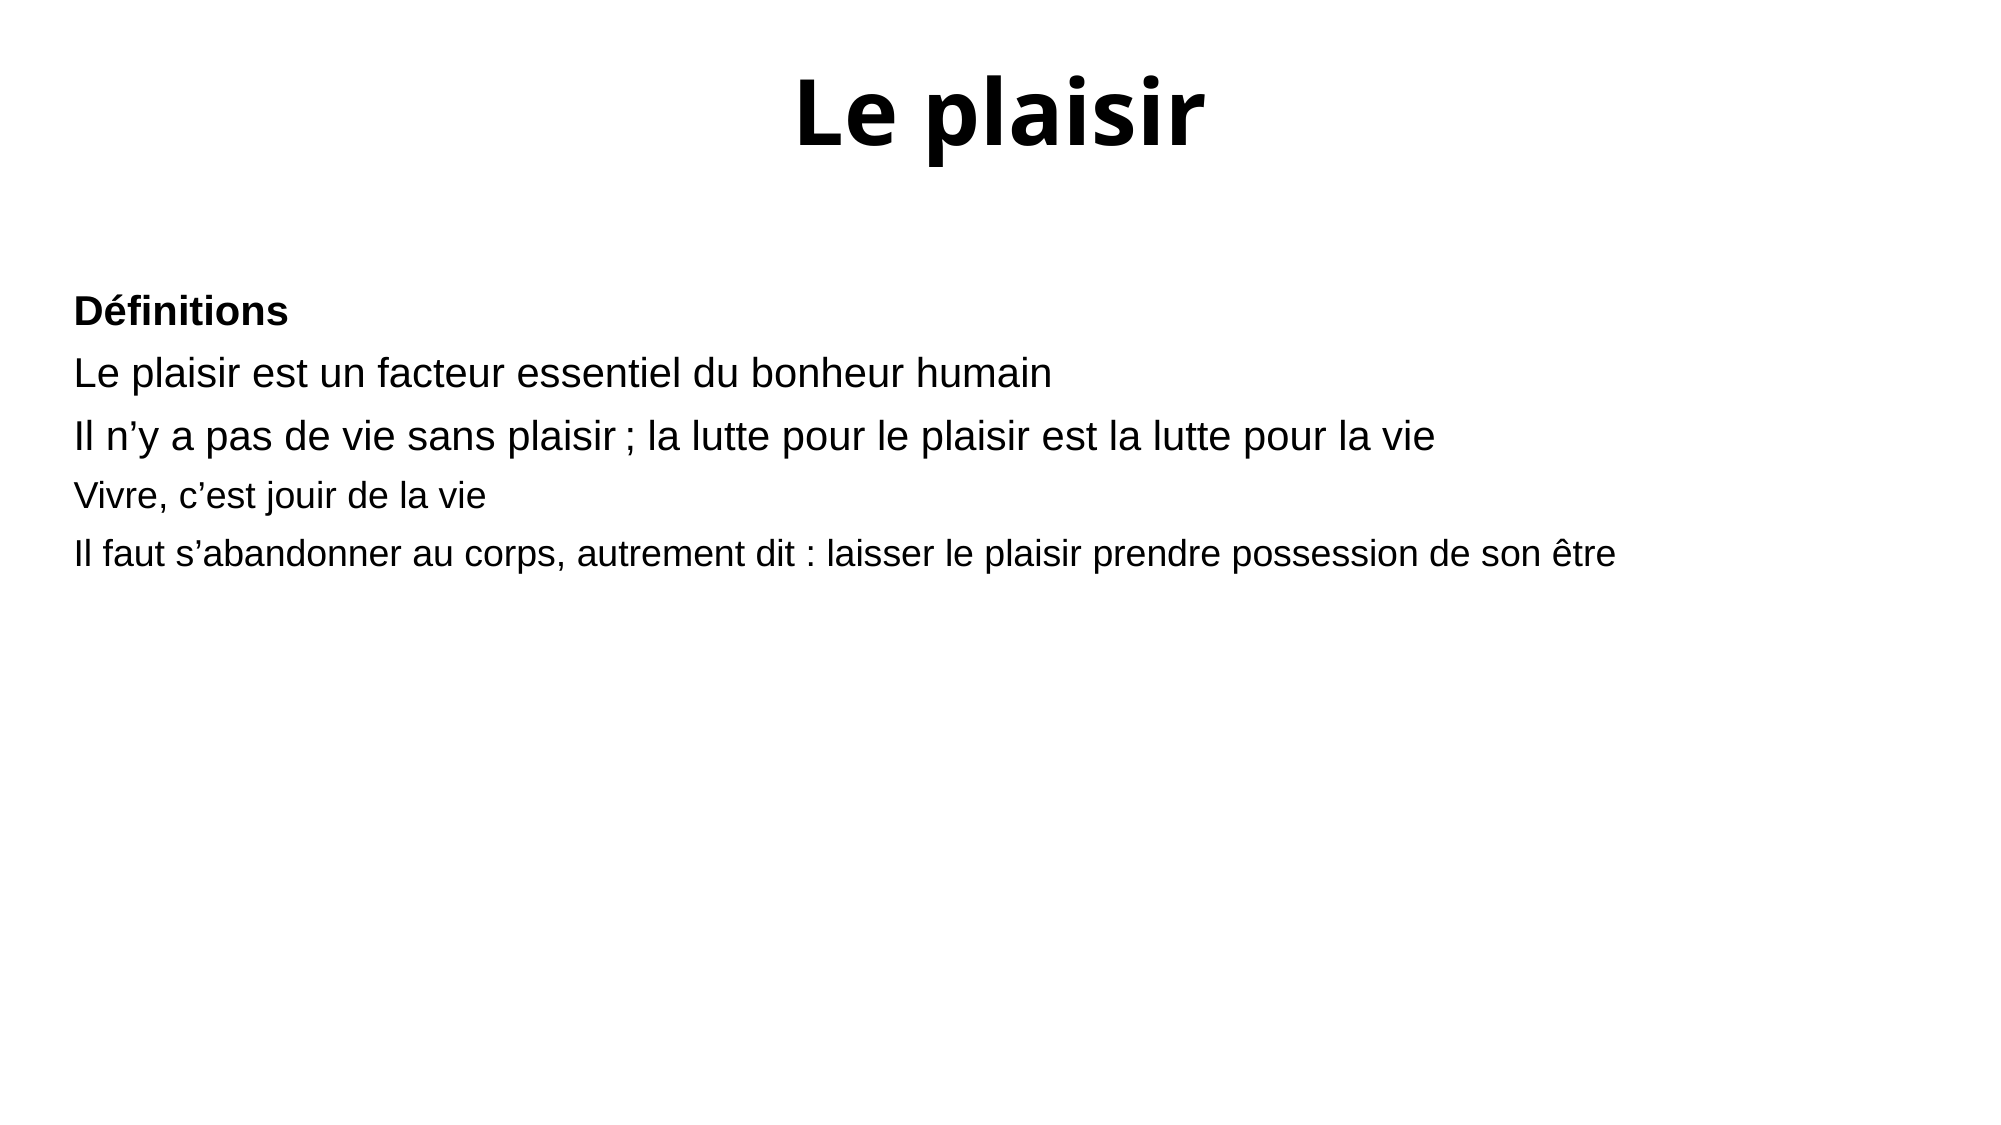

Le plaisir
Définitions
Le plaisir est un facteur essentiel du bonheur humain
Il n’y a pas de vie sans plaisir ; la lutte pour le plaisir est la lutte pour la vie
Vivre, c’est jouir de la vie
Il faut s’abandonner au corps, autrement dit : laisser le plaisir prendre possession de son être